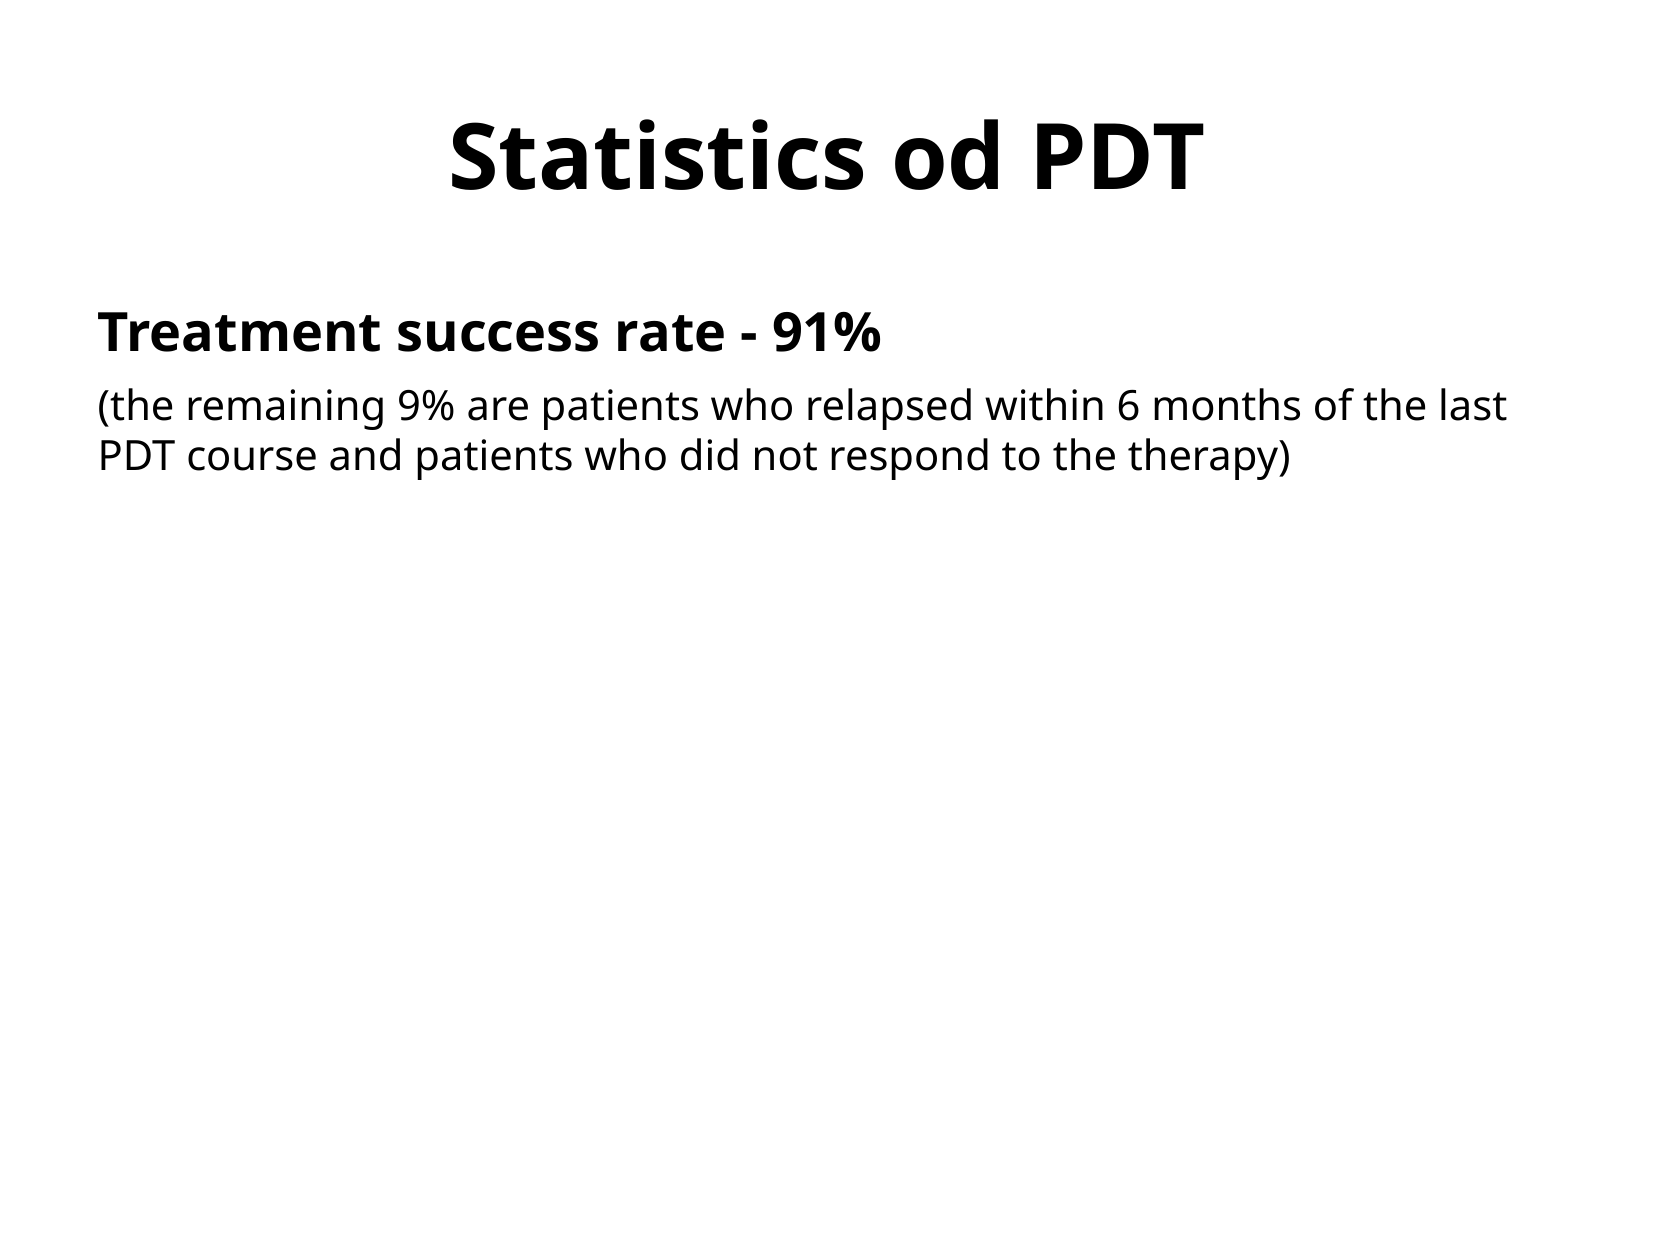

# Statistics od PDT
Treatment success rate - 91%
(the remaining 9% are patients who relapsed within 6 months of the last PDT course and patients who did not respond to the therapy)